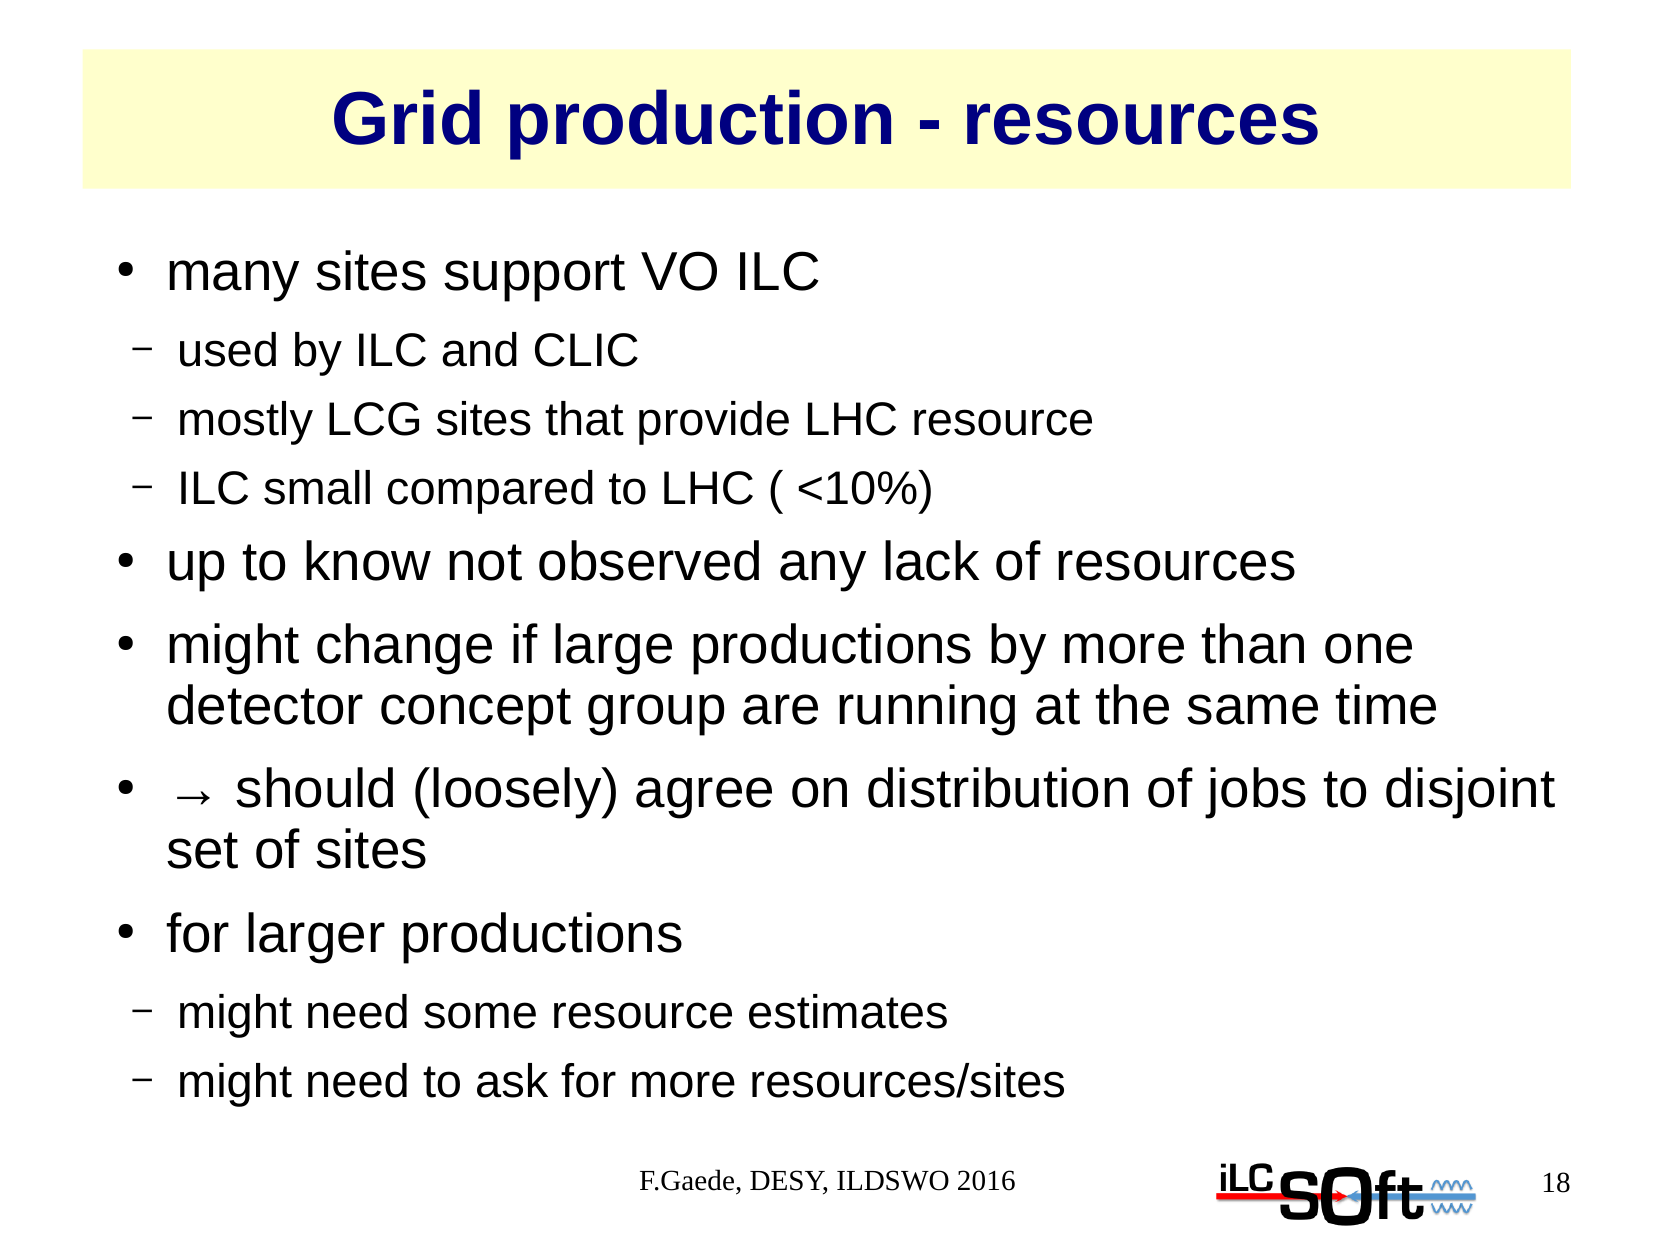

# Grid production - resources
many sites support VO ILC
used by ILC and CLIC
mostly LCG sites that provide LHC resource
ILC small compared to LHC ( <10%)
up to know not observed any lack of resources
might change if large productions by more than one detector concept group are running at the same time
→ should (loosely) agree on distribution of jobs to disjoint set of sites
for larger productions
might need some resource estimates
might need to ask for more resources/sites
18